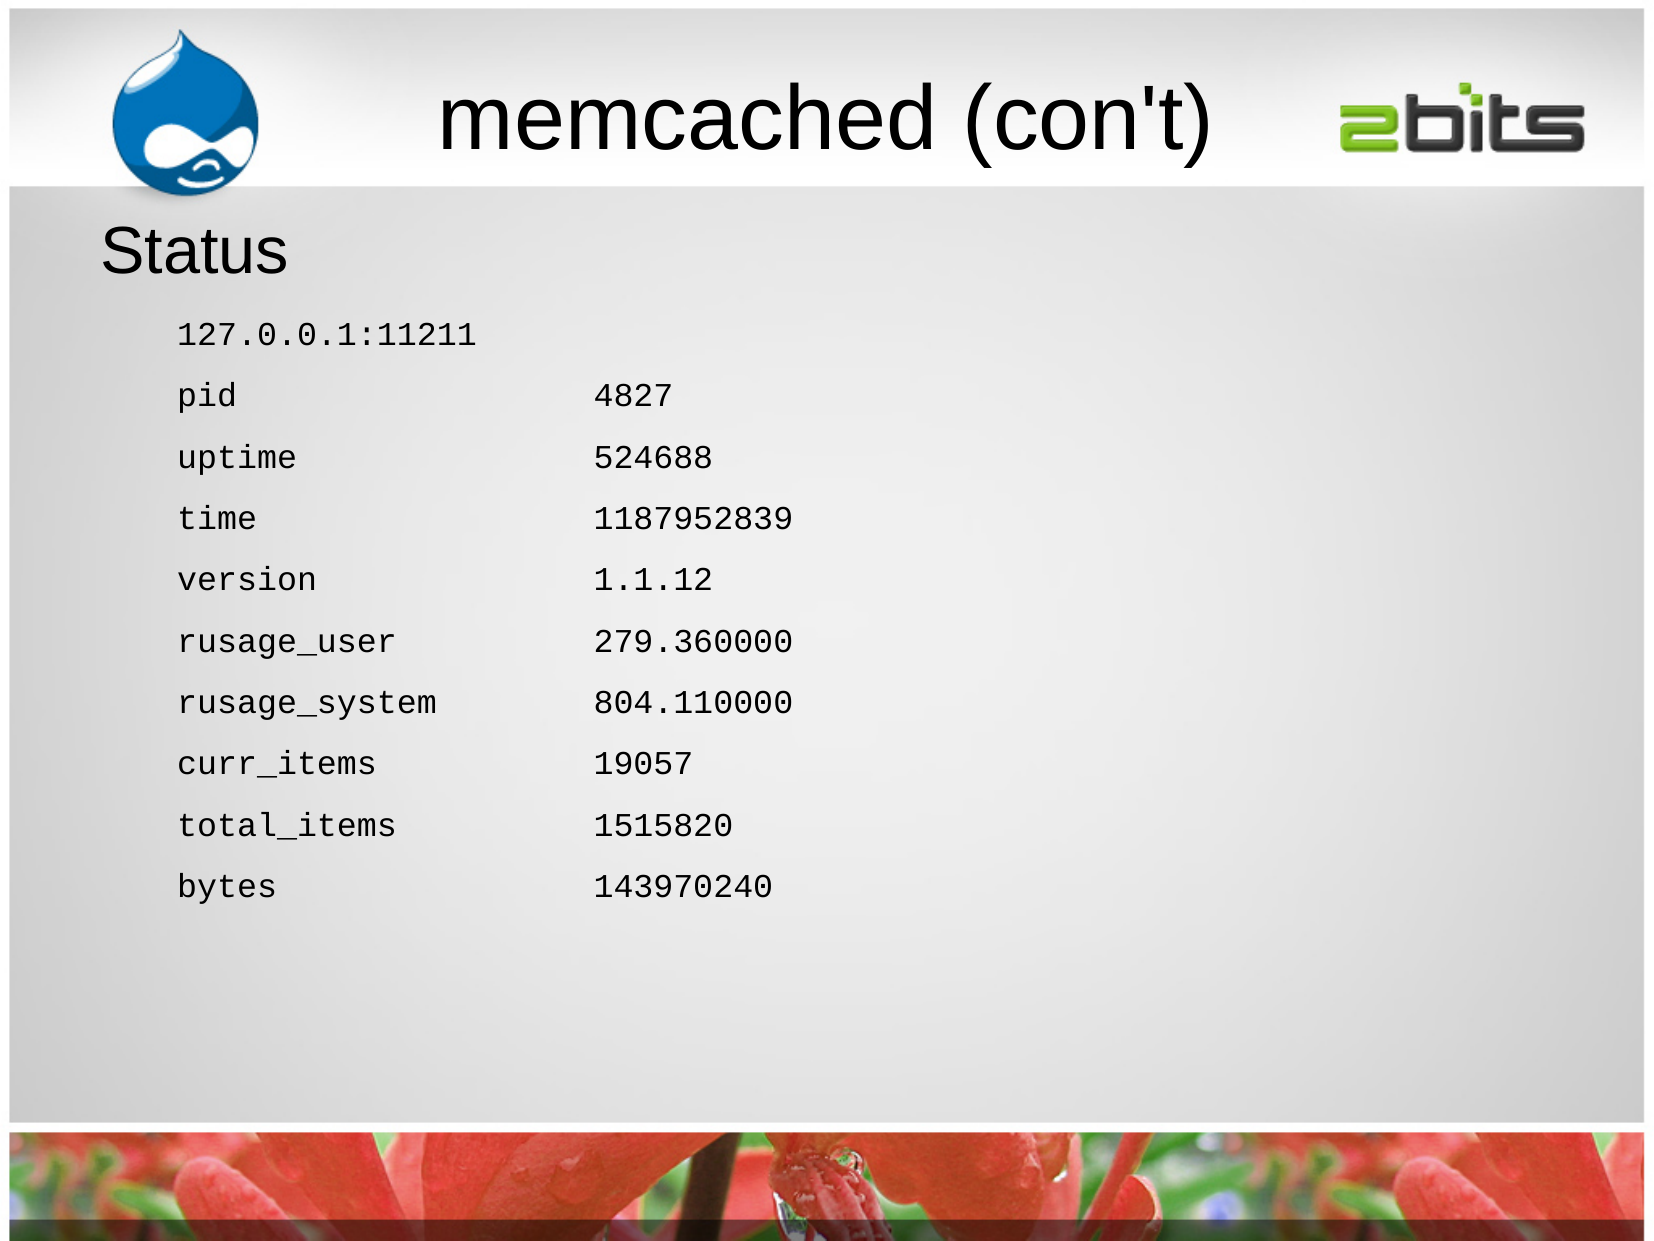

# memcached (con't)
Status
127.0.0.1:11211
pid					4827
uptime					524688
time					1187952839
version				1.1.12
rusage_user			279.360000
rusage_system			804.110000
curr_items			19057
total_items			1515820
bytes					143970240